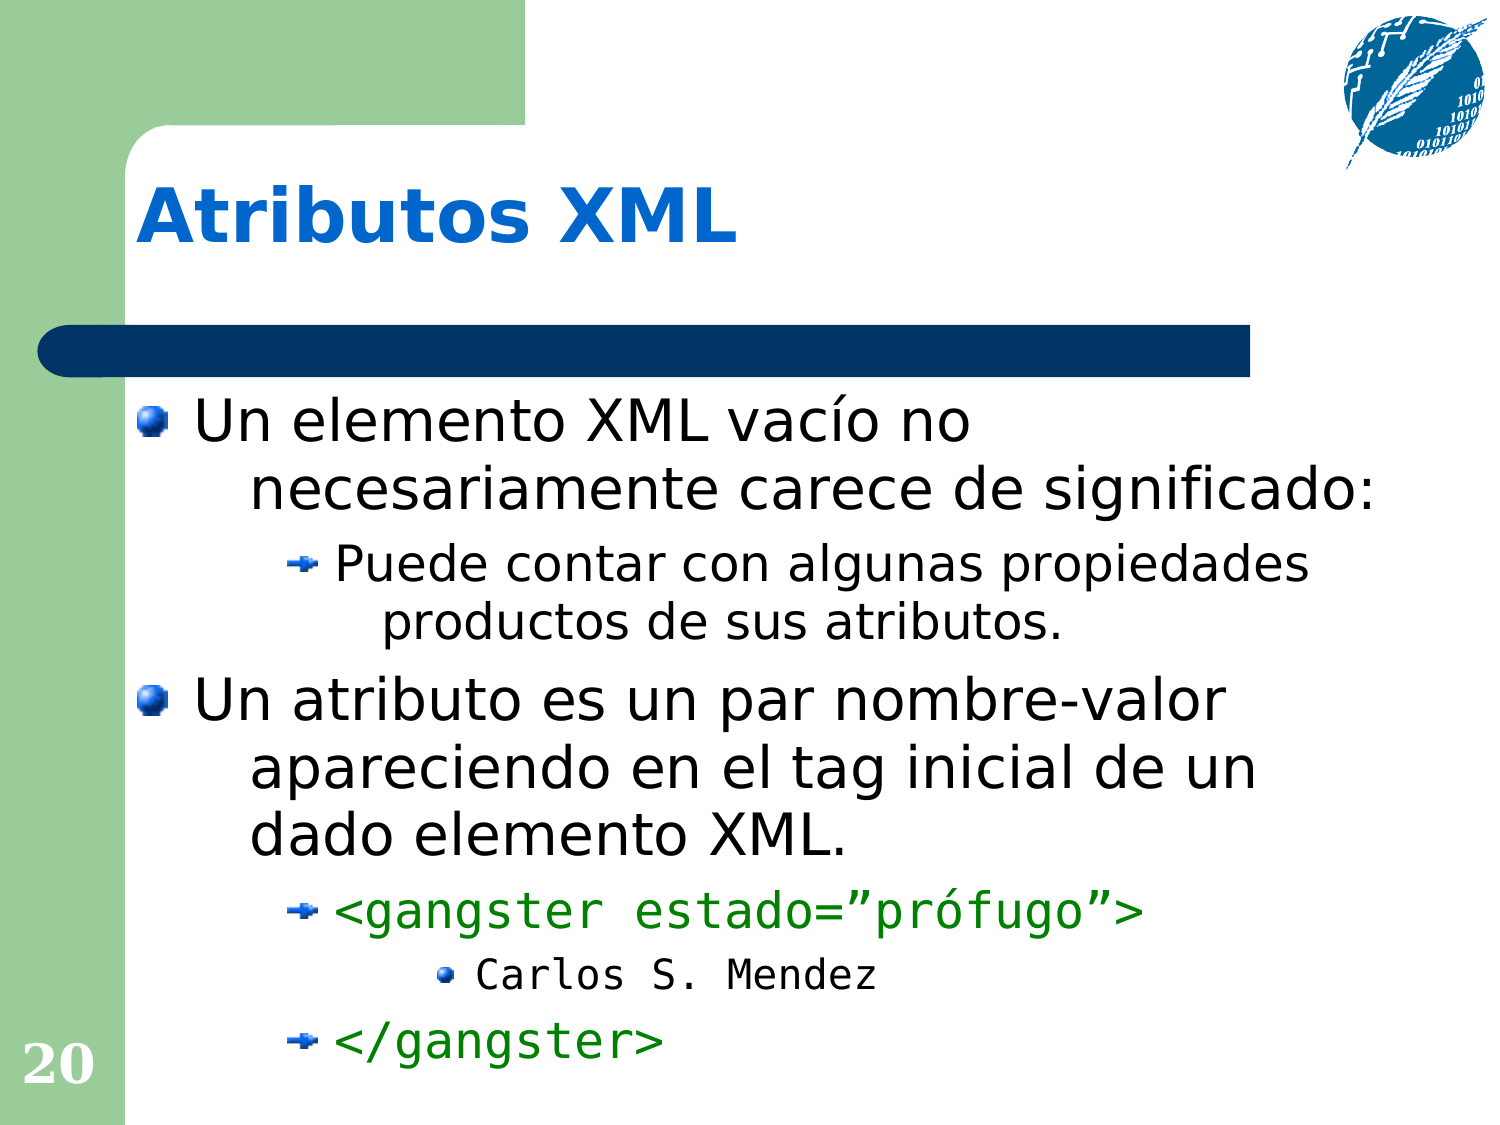

# Atributos XML
Un elemento XML vacío no necesariamente carece de significado:
Puede contar con algunas propiedades productos de sus atributos.
Un atributo es un par nombre-valor apareciendo en el tag inicial de un dado elemento XML.
<gangster estado=”prófugo”>
Carlos S. Mendez
</gangster>
20